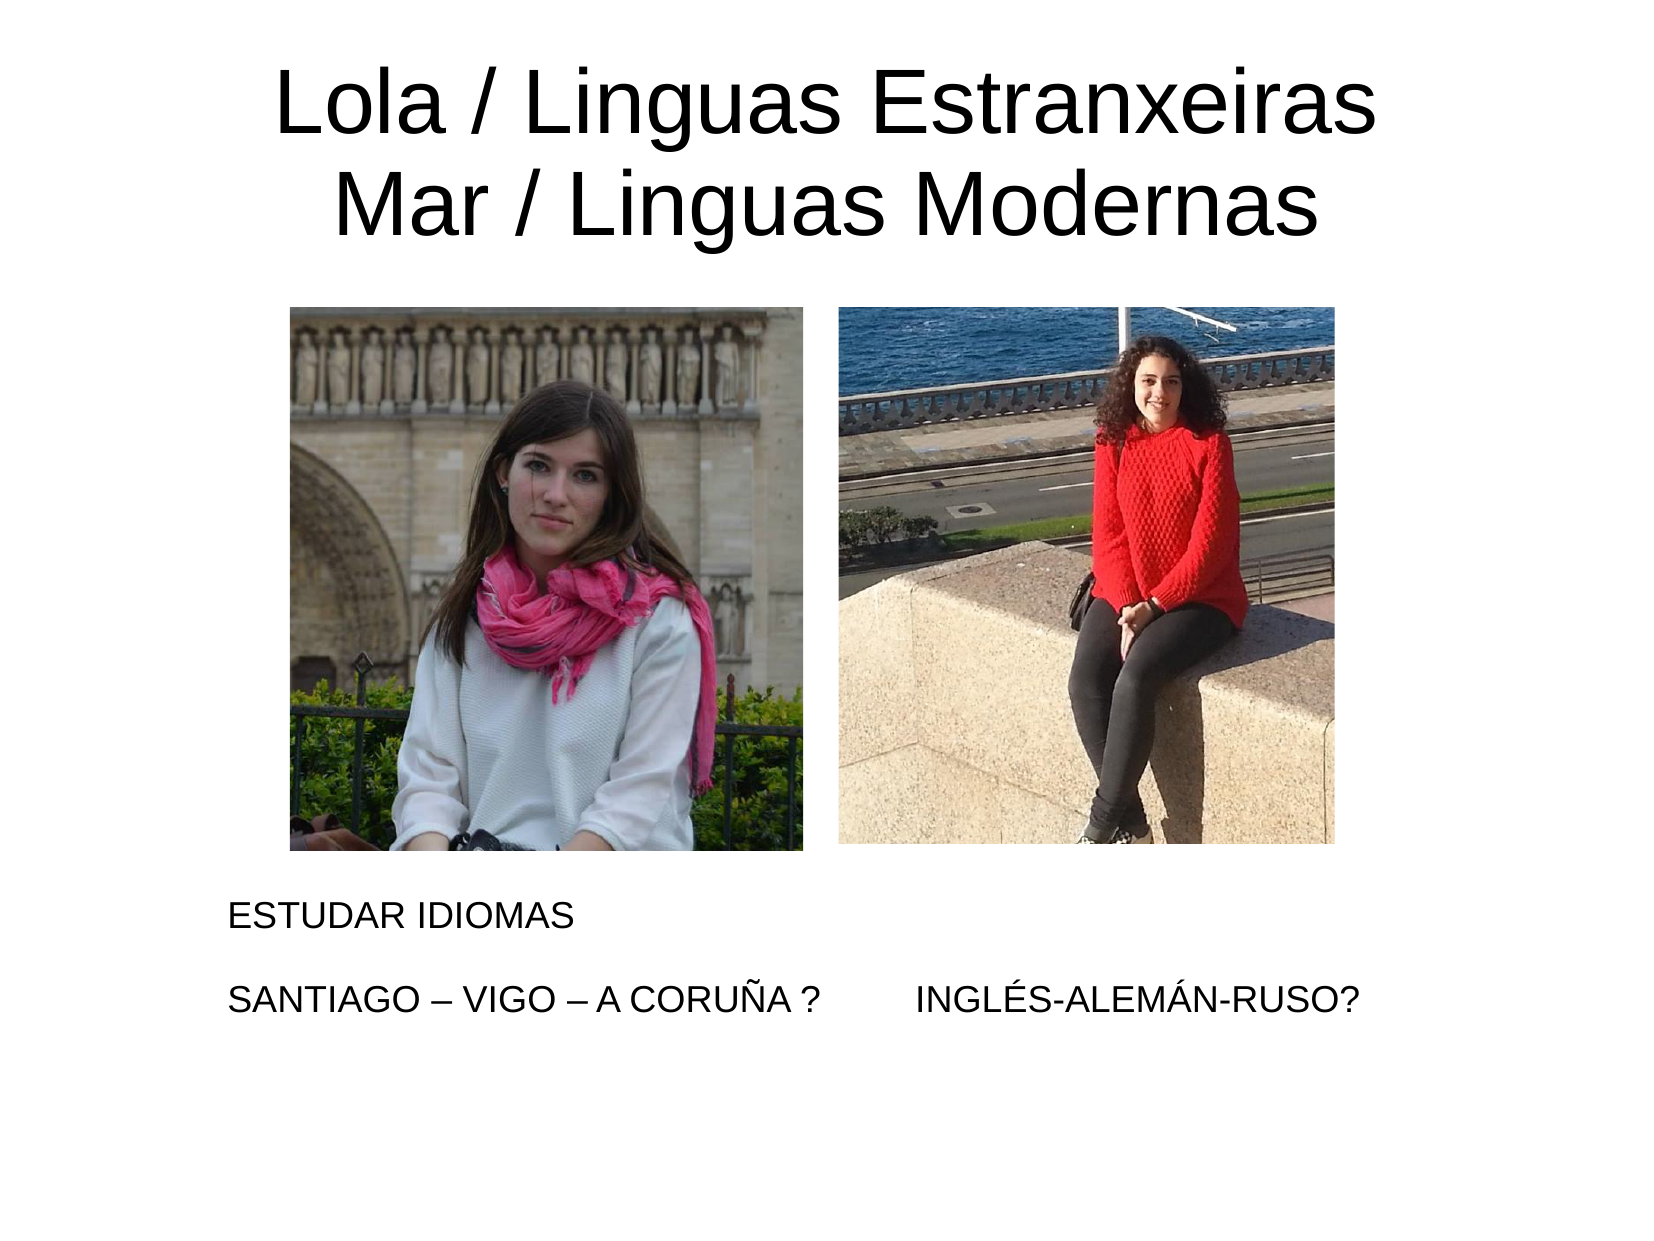

# Lola / Linguas Estranxeiras Mar / Linguas Modernas
ESTUDAR IDIOMAS
SANTIAGO – VIGO – A CORUÑA ? INGLÉS-ALEMÁN-RUSO?